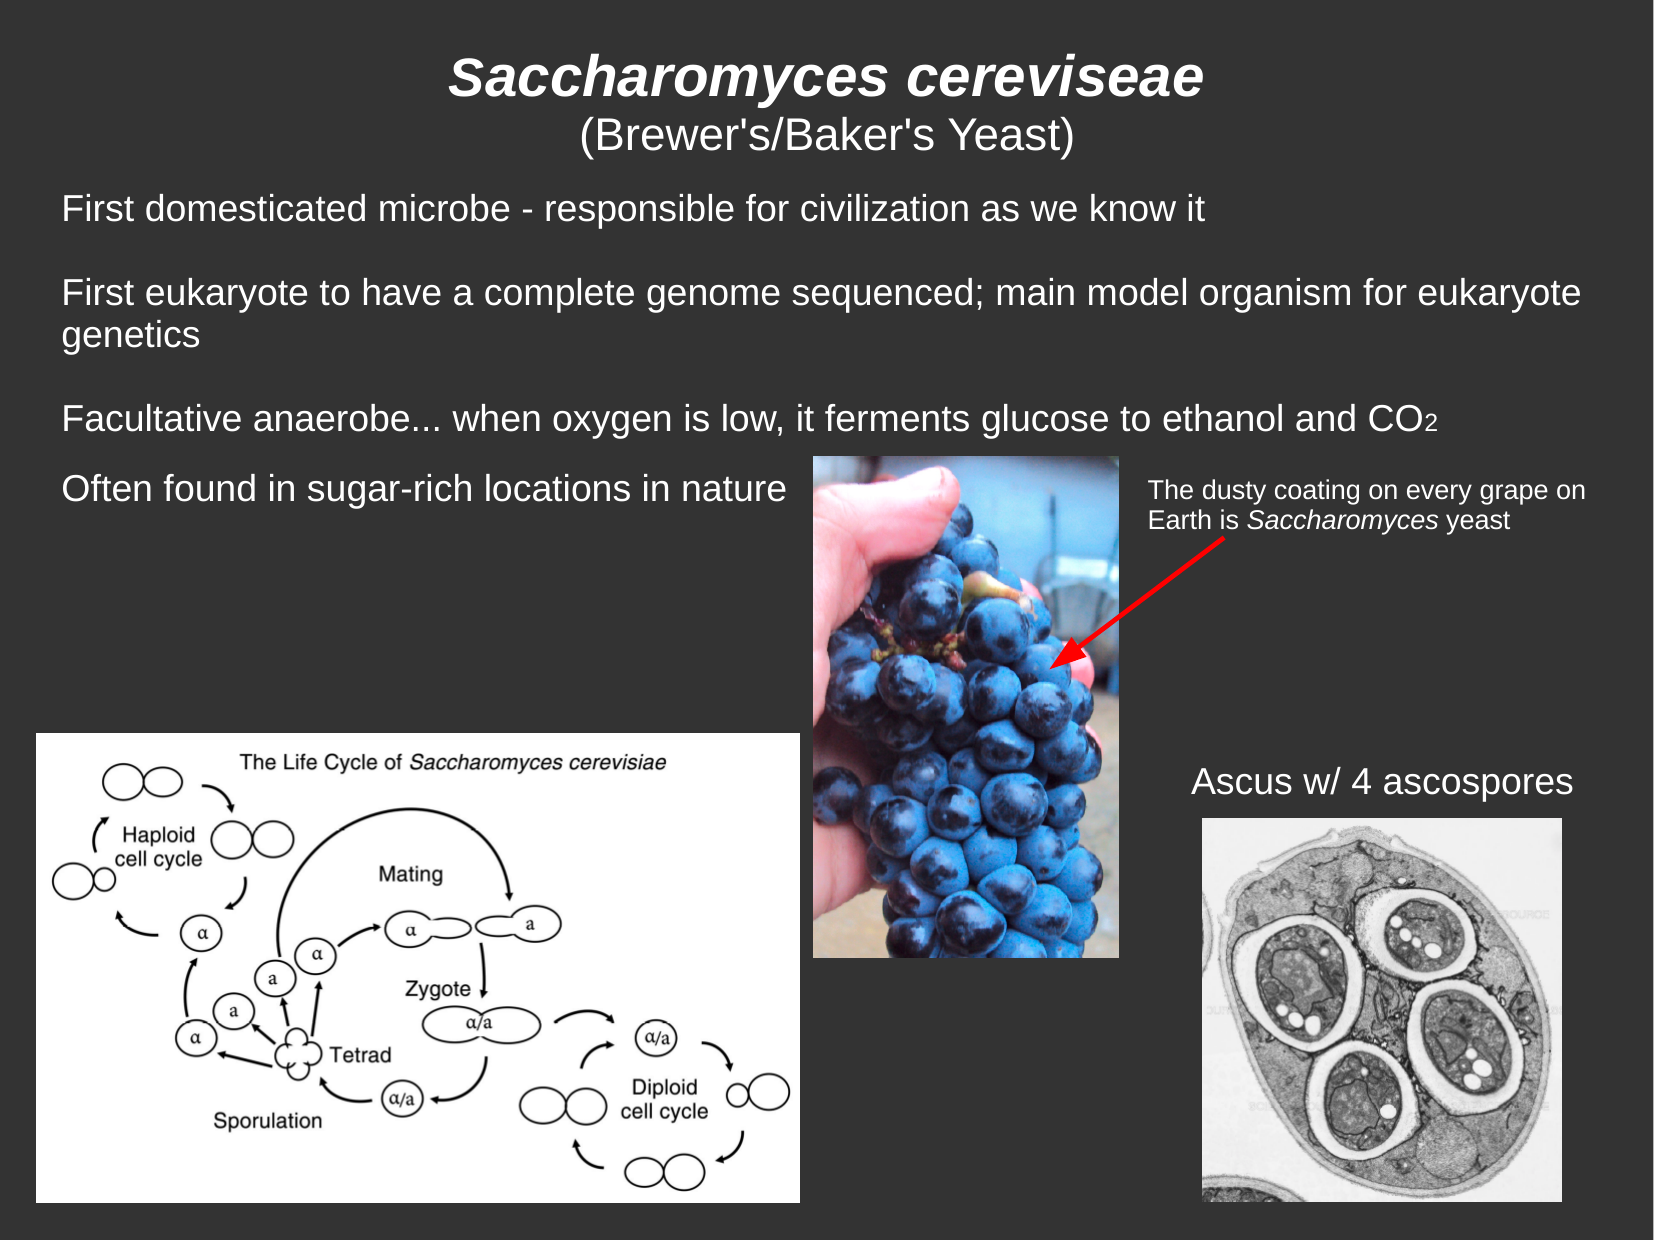

Saccharomyces cereviseae
(Brewer's/Baker's Yeast)
First domesticated microbe - responsible for civilization as we know it
First eukaryote to have a complete genome sequenced; main model organism for eukaryote genetics
Facultative anaerobe... when oxygen is low, it ferments glucose to ethanol and CO2
Often found in sugar-rich locations in nature
The dusty coating on every grape on Earth is Saccharomyces yeast
Ascus w/ 4 ascospores